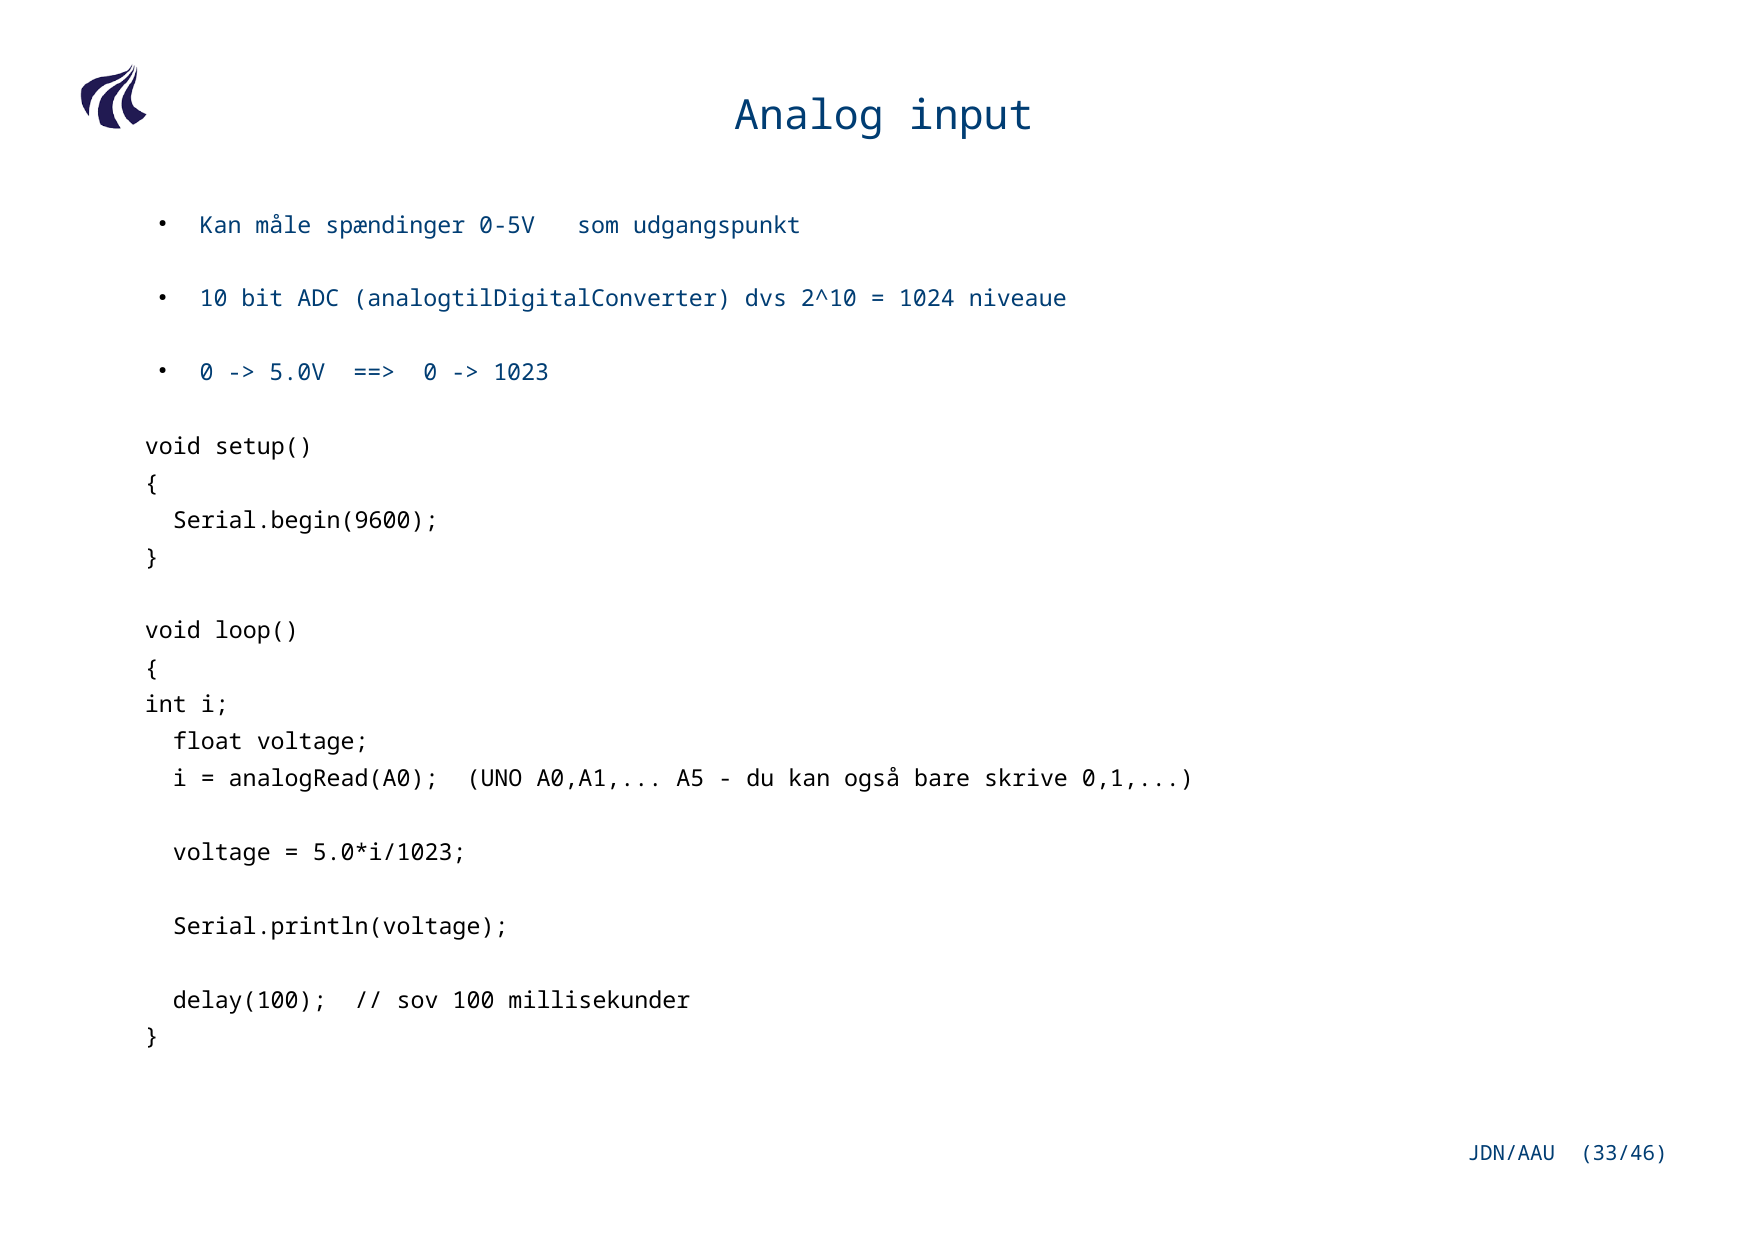

# Analog input
Kan måle spændinger 0-5V som udgangspunkt
10 bit ADC (analogtilDigitalConverter) dvs 2^10 = 1024 niveaue
0 -> 5.0V ==> 0 -> 1023
void setup()
{
 Serial.begin(9600);
}
void loop()
{
int i;
 float voltage;
 i = analogRead(A0); (UNO A0,A1,... A5 - du kan også bare skrive 0,1,...)
 voltage = 5.0*i/1023;
 Serial.println(voltage);
 delay(100); // sov 100 millisekunder
}